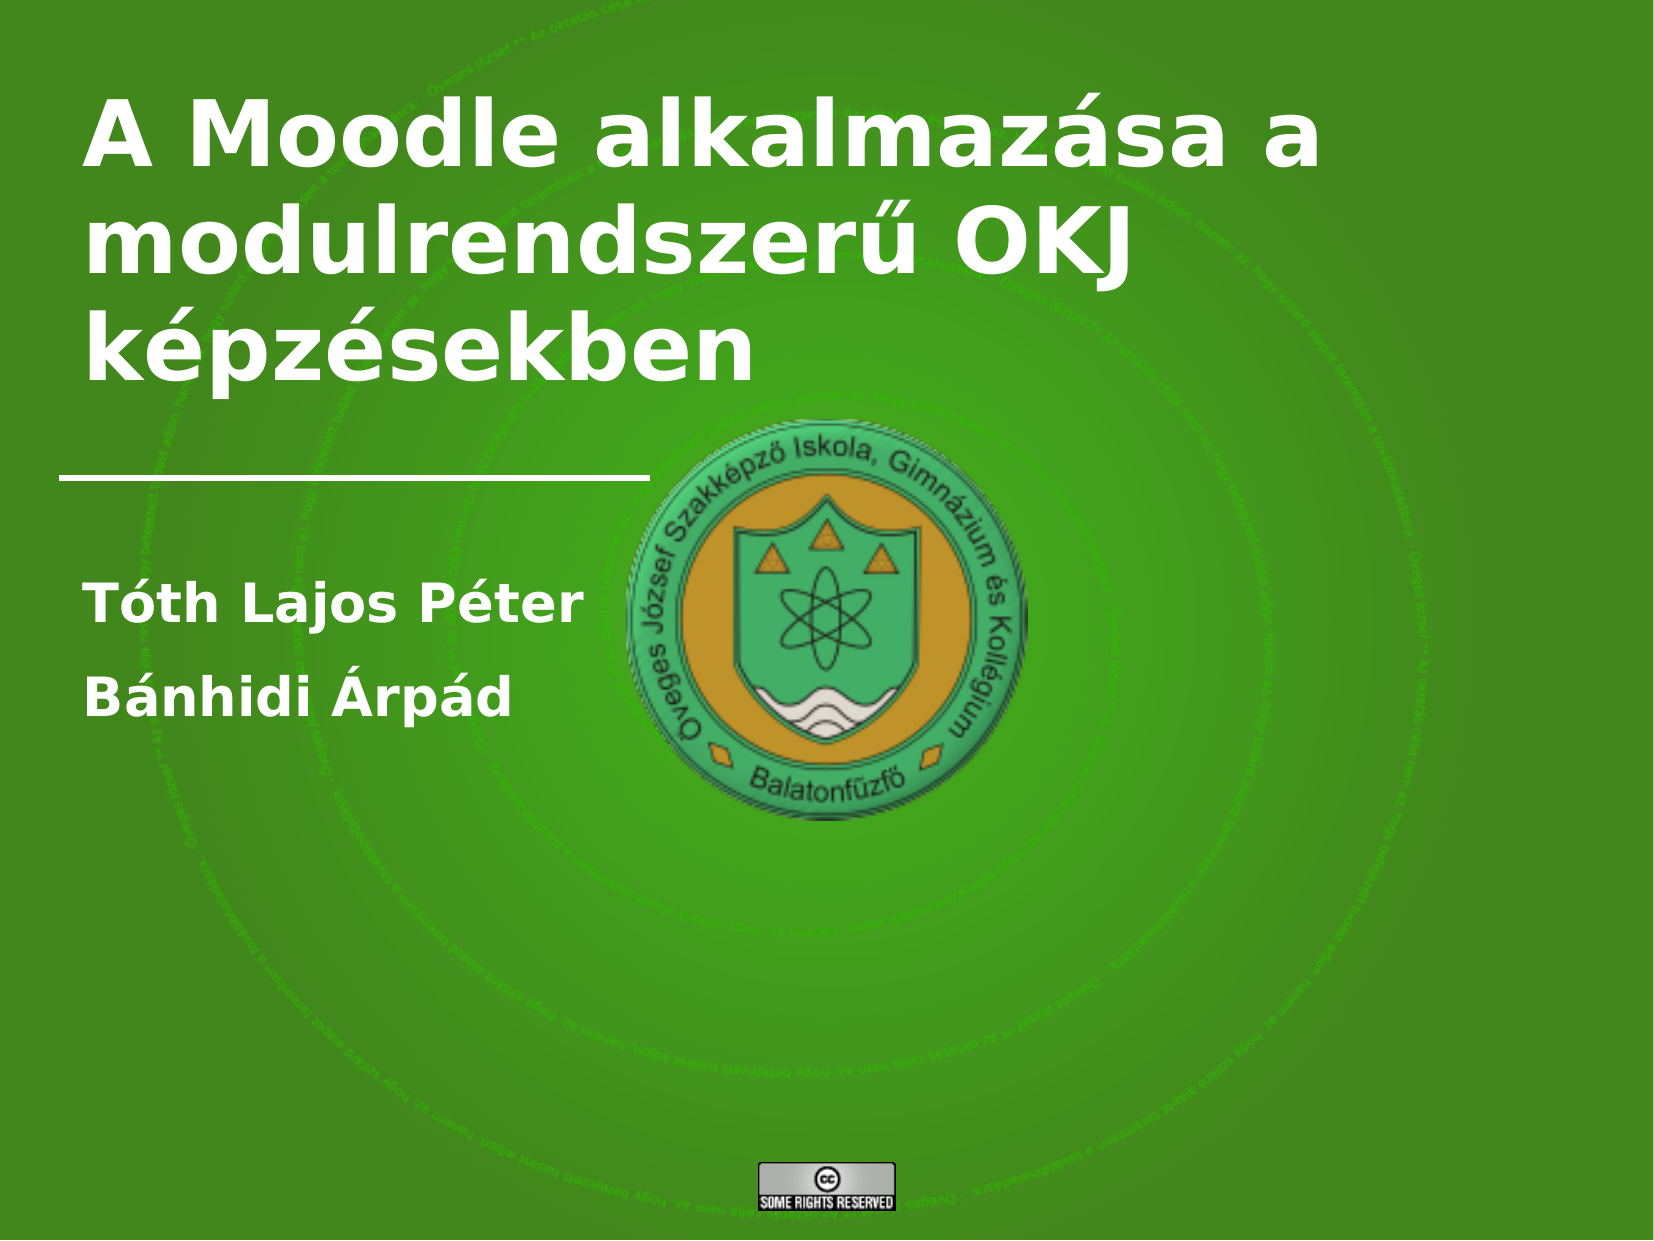

# A Moodle alkalmazása a modulrendszerű OKJ képzésekben
Tóth Lajos Péter
Bánhidi Árpád